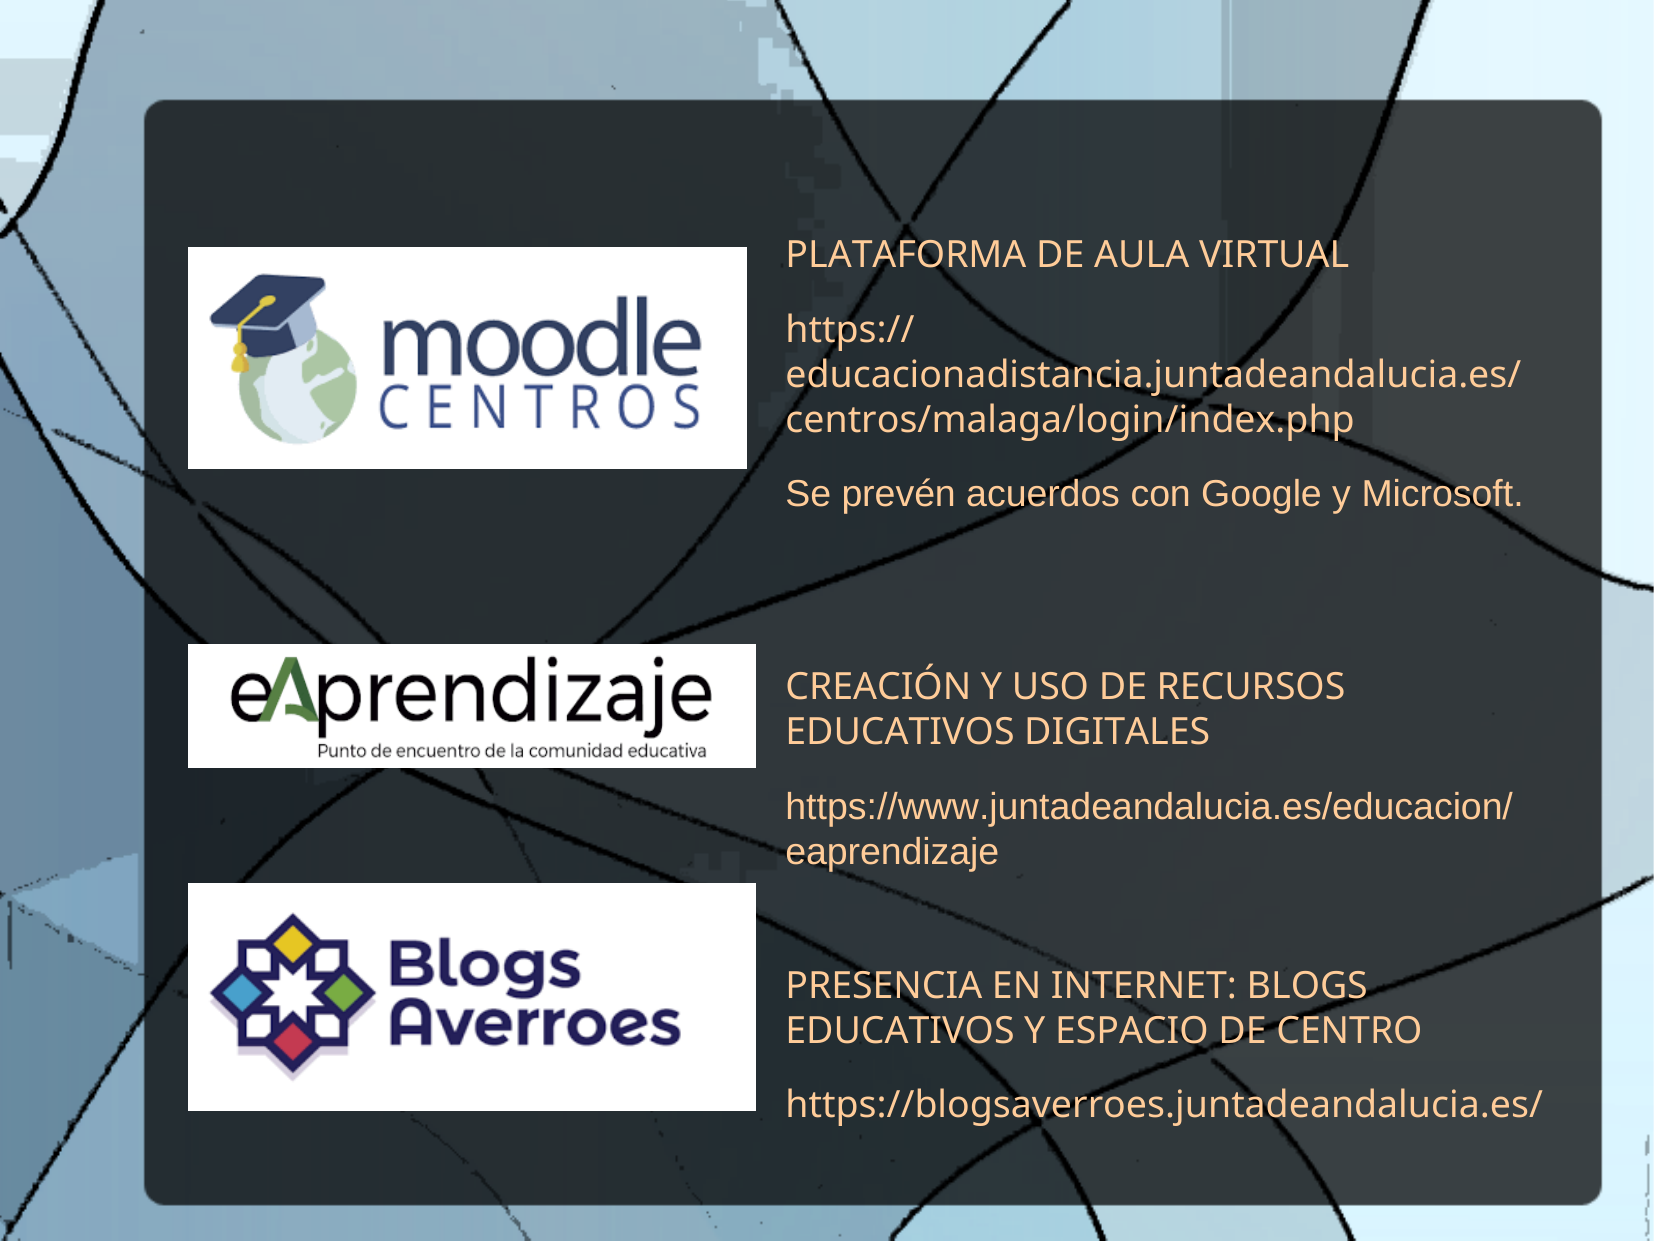

# PLATAFORMA DE AULA VIRTUAL
https://educacionadistancia.juntadeandalucia.es/centros/malaga/login/index.php
Se prevén acuerdos con Google y Microsoft.
CREACIÓN Y USO DE RECURSOS EDUCATIVOS DIGITALES
https://www.juntadeandalucia.es/educacion/eaprendizaje
PRESENCIA EN INTERNET: BLOGS EDUCATIVOS Y ESPACIO DE CENTRO
https://blogsaverroes.juntadeandalucia.es/